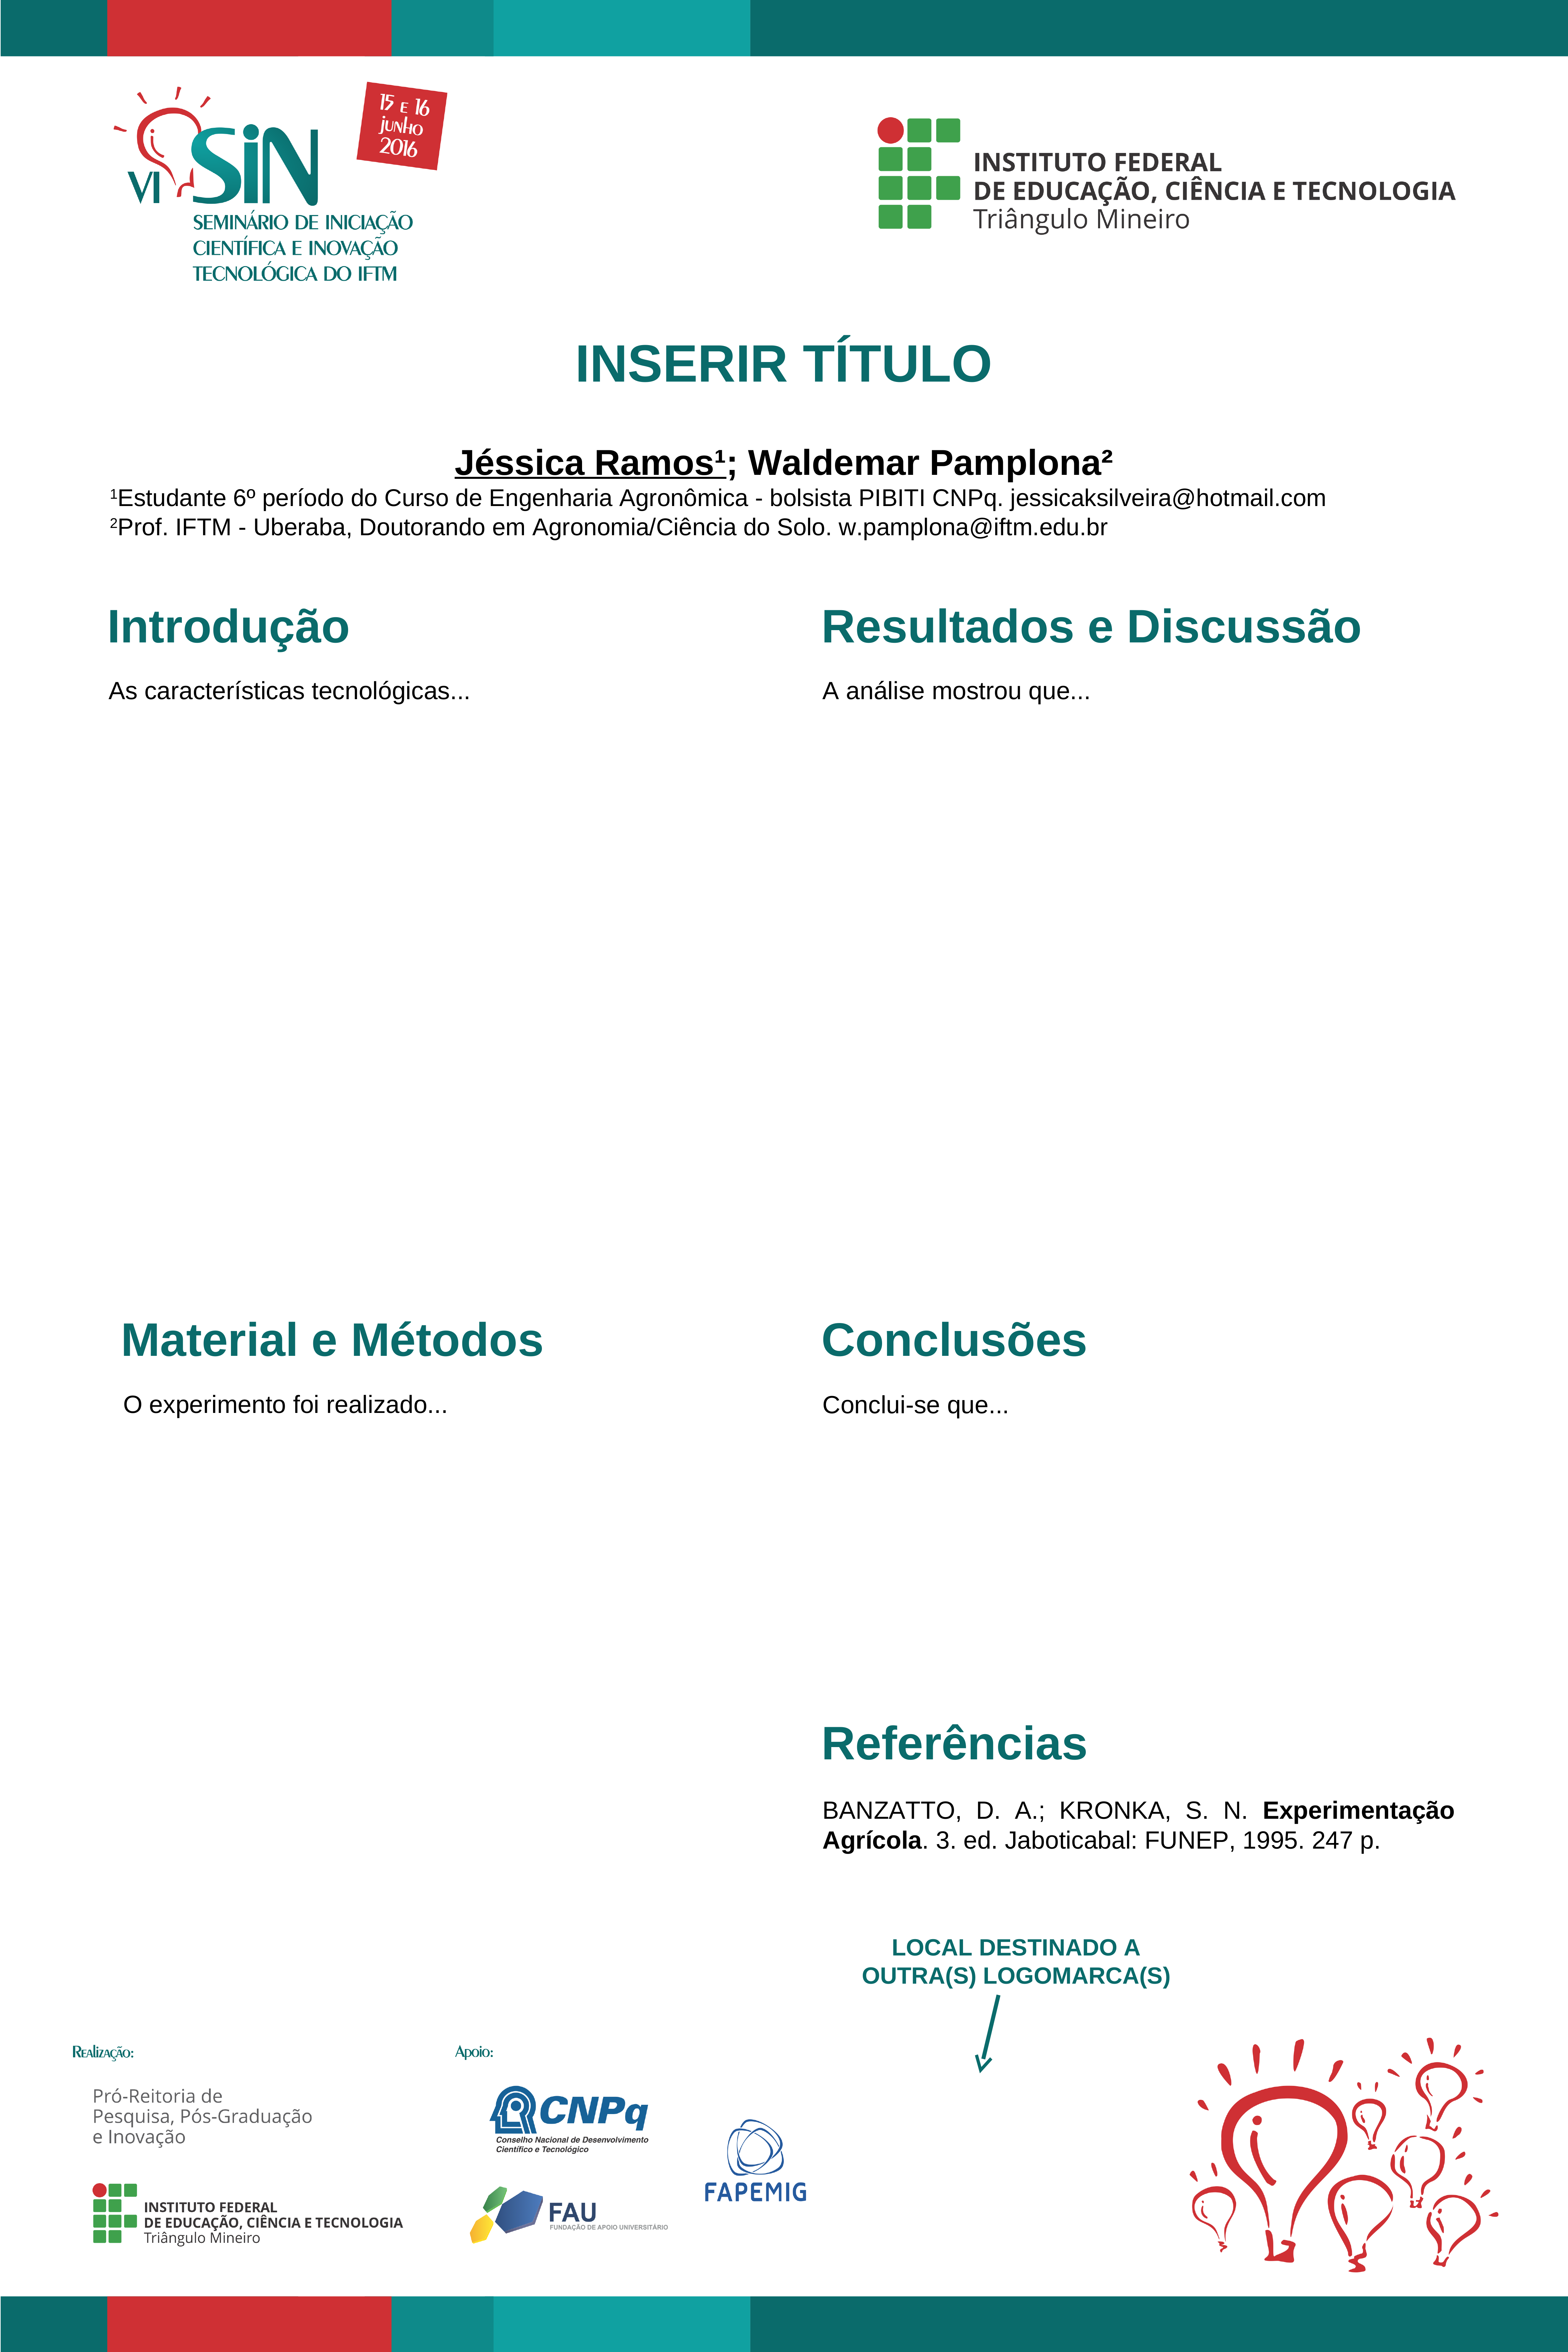

INSERIR TÍTULO
Jéssica Ramos¹; Waldemar Pamplona²
1Estudante 6º período do Curso de Engenharia Agronômica - bolsista PIBITI CNPq. jessicaksilveira@hotmail.com
2Prof. IFTM - Uberaba, Doutorando em Agronomia/Ciência do Solo. w.pamplona@iftm.edu.br
Introdução
Resultados e Discussão
As características tecnológicas...
A análise mostrou que...
Material e Métodos
Conclusões
O experimento foi realizado...
Conclui-se que...
Referências
BANZATTO, D. A.; KRONKA, S. N. Experimentação Agrícola. 3. ed. Jaboticabal: FUNEP, 1995. 247 p.
LOCAL DESTINADO A OUTRA(S) LOGOMARCA(S)